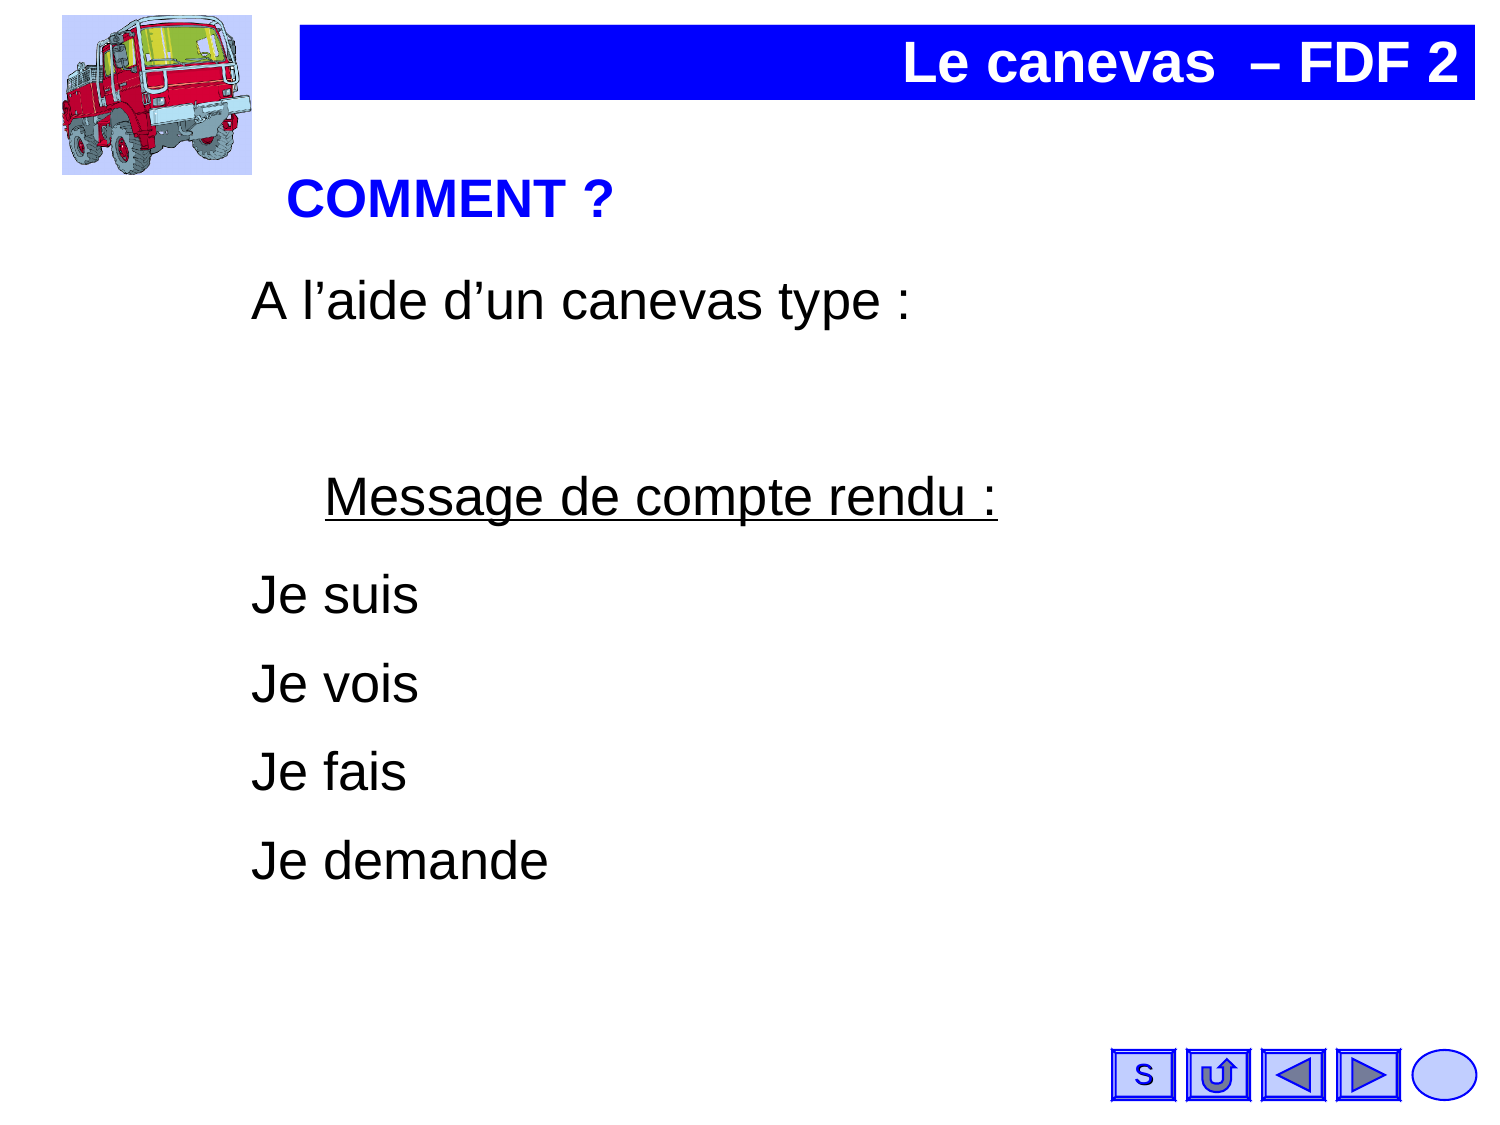

Le canevas – FDF 2
 COMMENT ?
A l’aide d’un canevas type :
	Message de compte rendu :
Je suis
Je vois
Je fais
Je demande